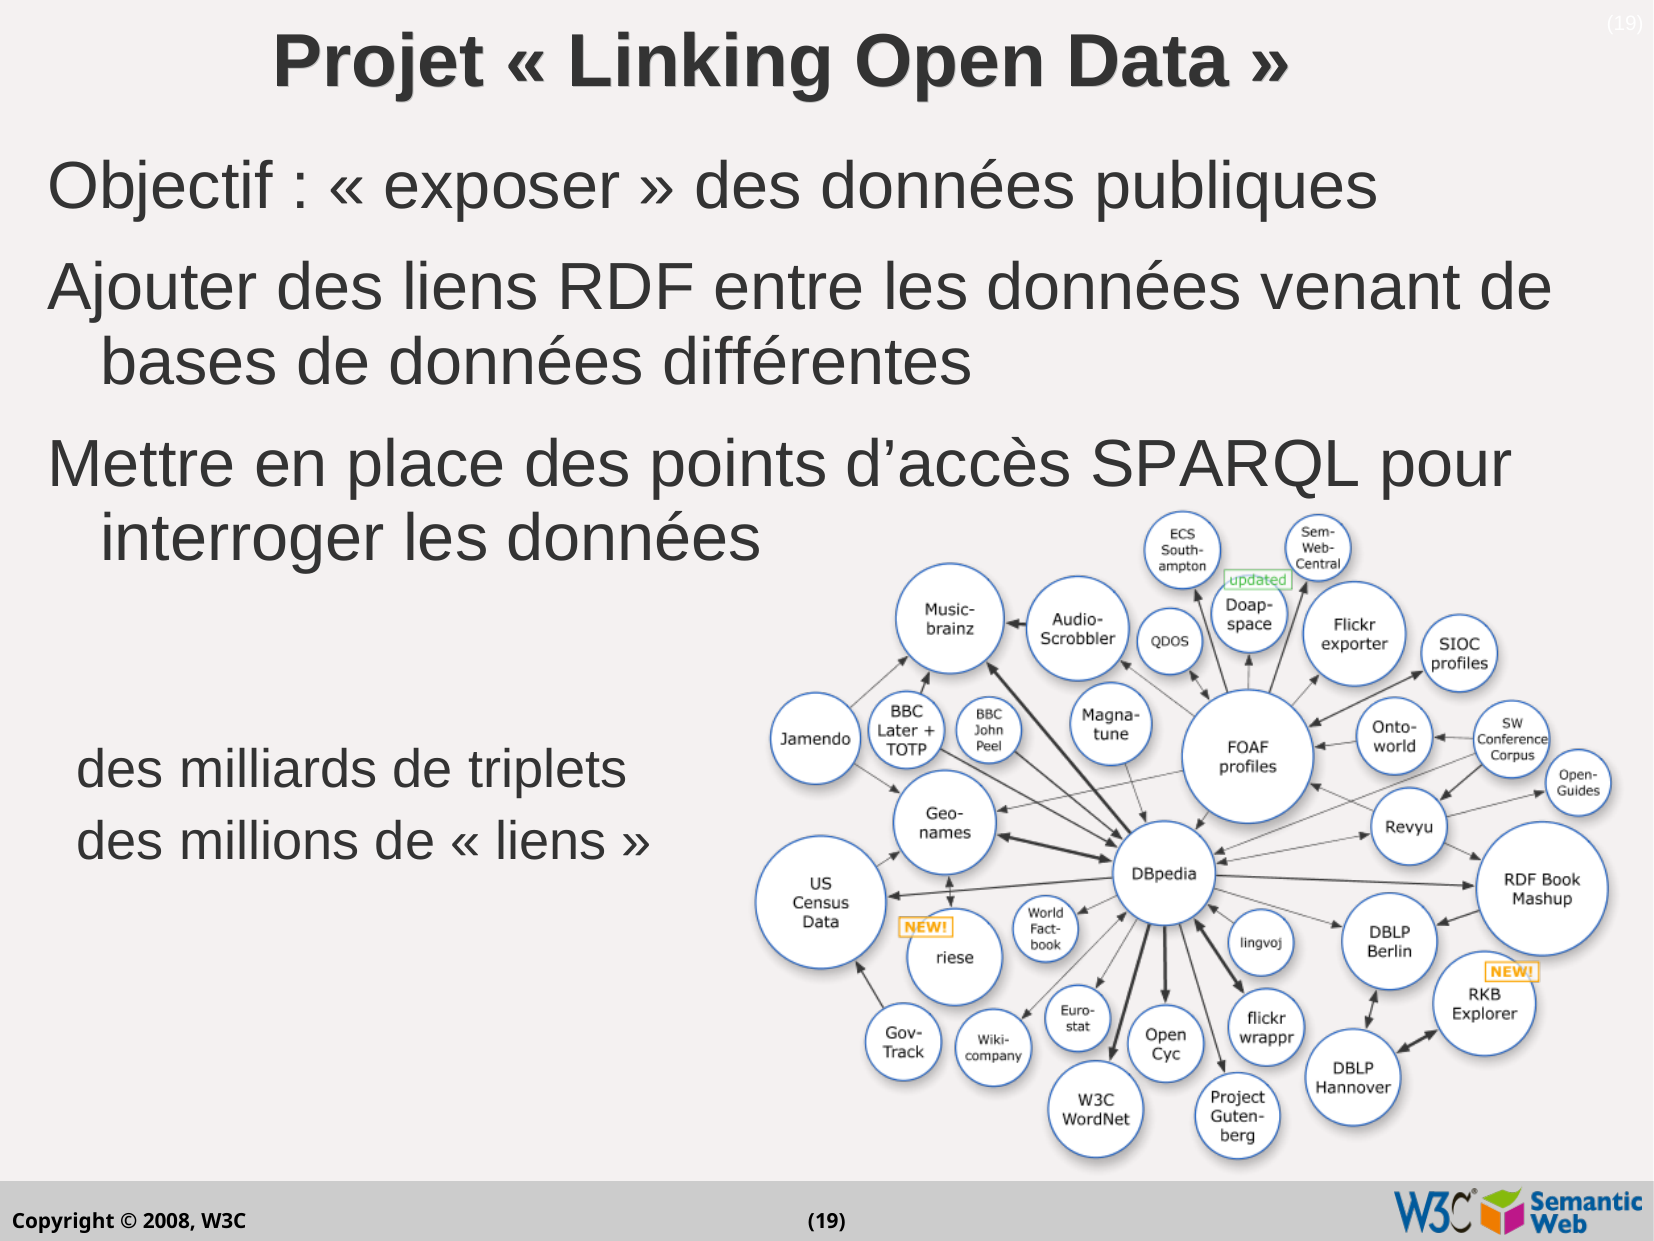

# Projet « Linking Open Data »
Objectif : « exposer » des données publiques
Ajouter des liens RDF entre les données venant de bases de données différentes
Mettre en place des points d’accès SPARQL pour interroger les données
des milliards de triplets
des millions de « liens »